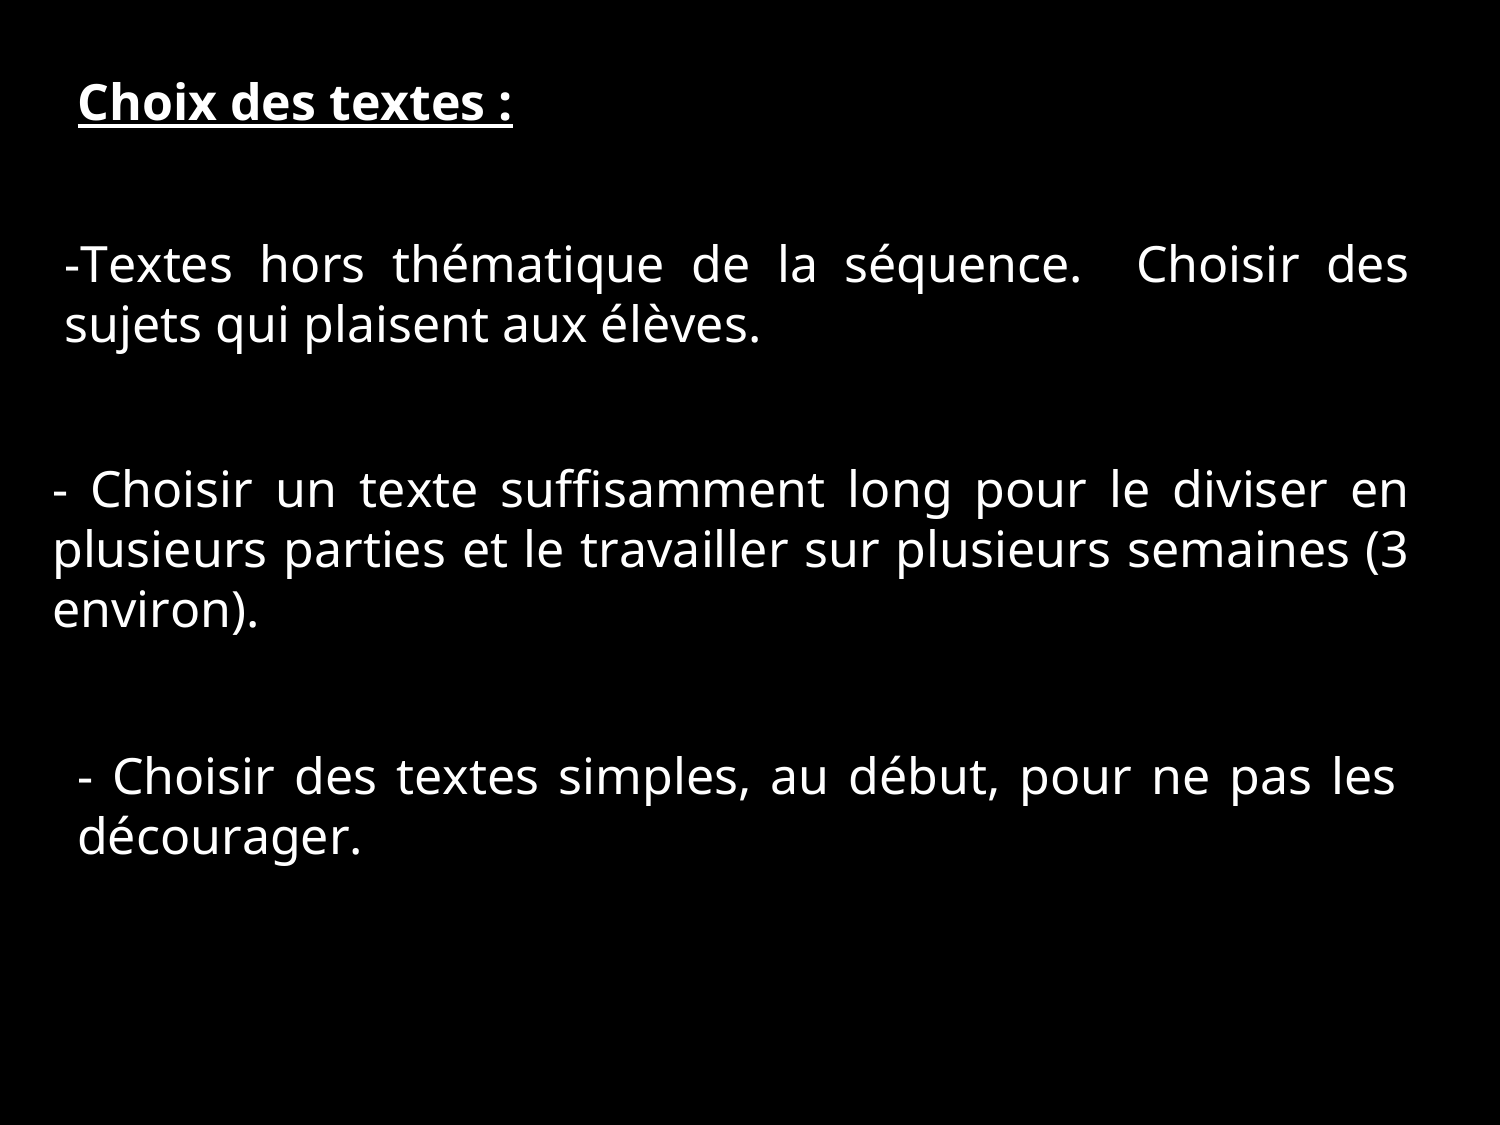

Choix des textes :
Textes hors thématique de la séquence. Choisir des sujets qui plaisent aux élèves.
 Choisir un texte suffisamment long pour le diviser en plusieurs parties et le travailler sur plusieurs semaines (3 environ).
 Choisir des textes simples, au début, pour ne pas les décourager.